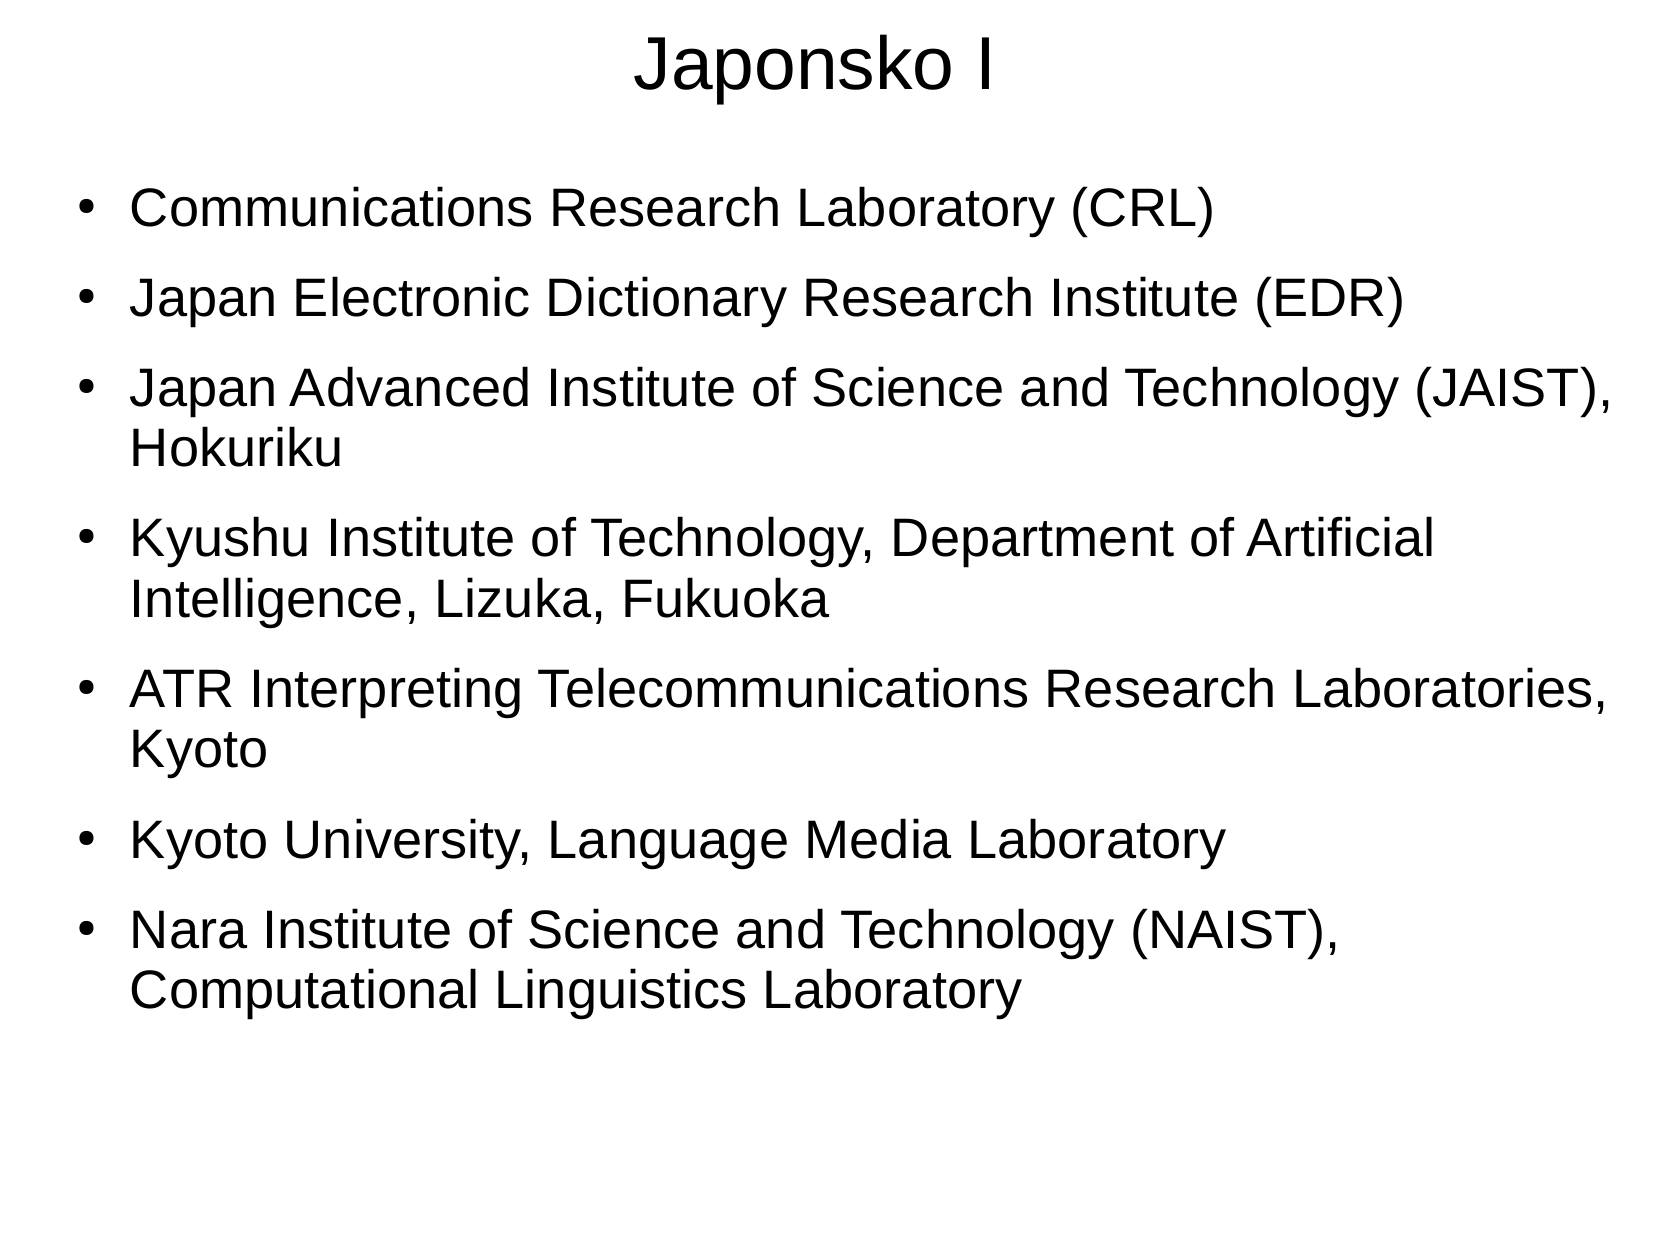

# Japonsko I
Communications Research Laboratory (CRL)
Japan Electronic Dictionary Research Institute (EDR)
Japan Advanced Institute of Science and Technology (JAIST), Hokuriku
Kyushu Institute of Technology, Department of Artificial Intelligence, Lizuka, Fukuoka
ATR Interpreting Telecommunications Research Laboratories, Kyoto
Kyoto University, Language Media Laboratory
Nara Institute of Science and Technology (NAIST), Computational Linguistics Laboratory